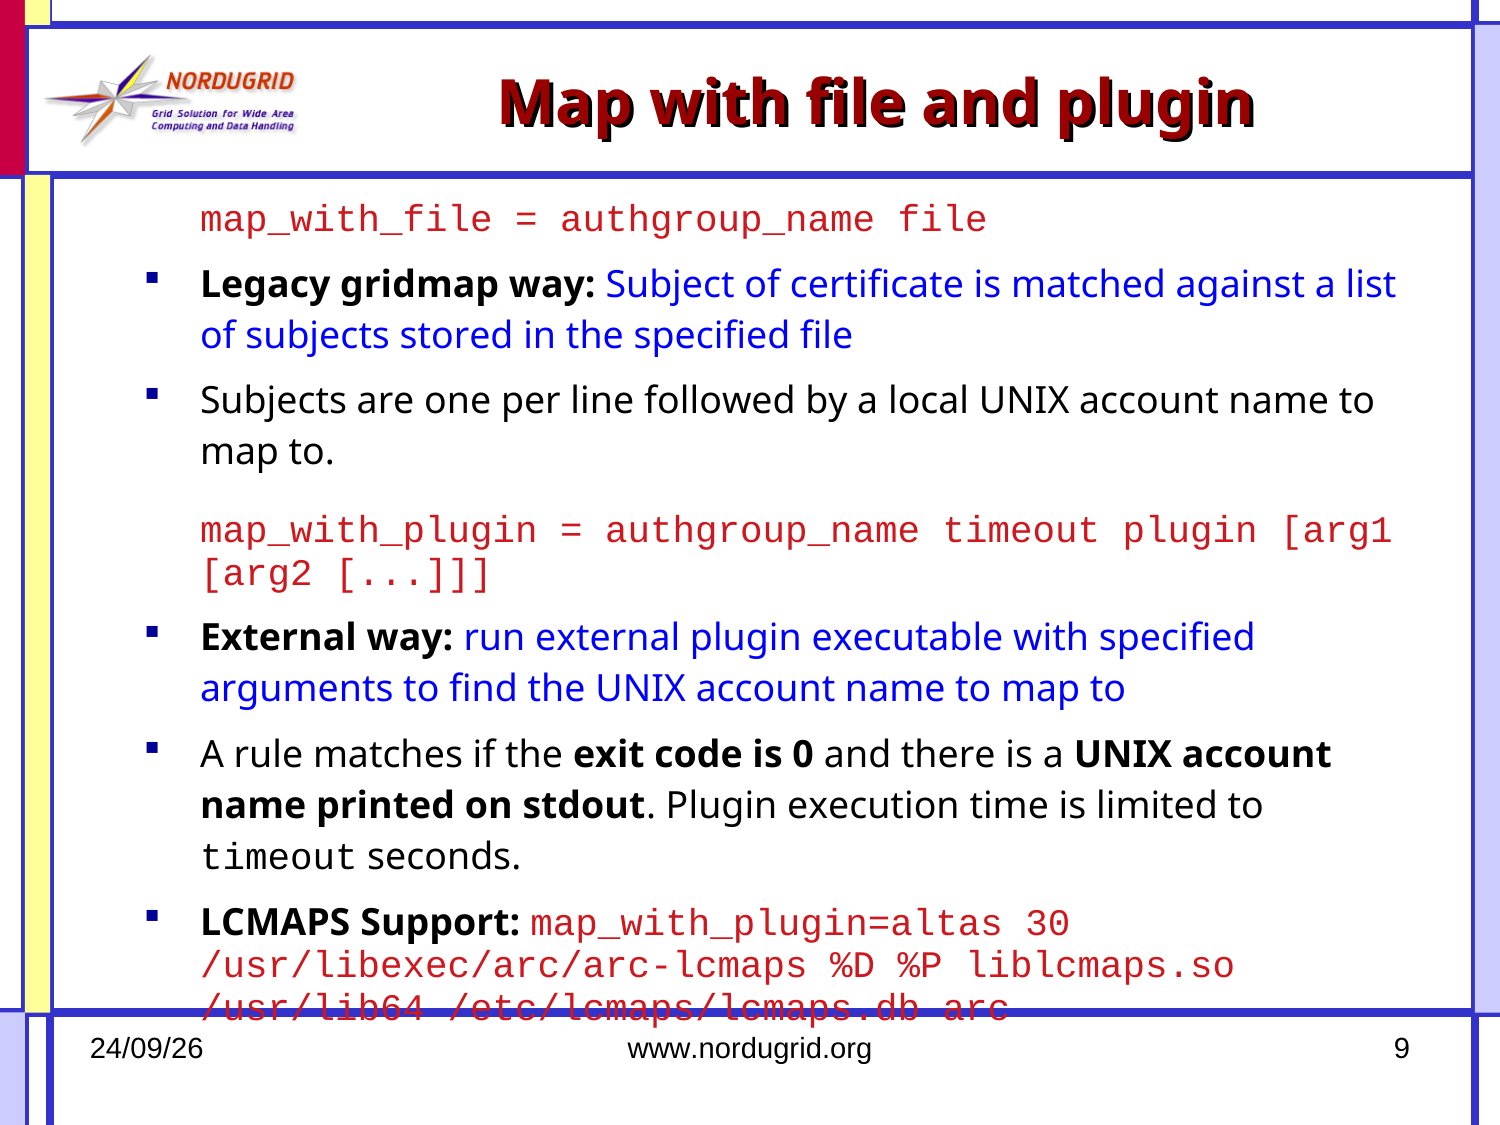

# Map with file and plugin
map_with_file = authgroup_name file
Legacy gridmap way: Subject of certificate is matched against a list of subjects stored in the specified file
Subjects are one per line followed by a local UNIX account name to map to.
map_with_plugin = authgroup_name timeout plugin [arg1 [arg2 [...]]]
External way: run external plugin executable with specified arguments to find the UNIX account name to map to
A rule matches if the exit code is 0 and there is a UNIX account name printed on stdout. Plugin execution time is limited to timeout seconds.
LCMAPS Support: map_with_plugin=altas 30 /usr/libexec/arc/arc-lcmaps %D %P liblcmaps.so /usr/lib64 /etc/lcmaps/lcmaps.db arc
www.nordugrid.org
9